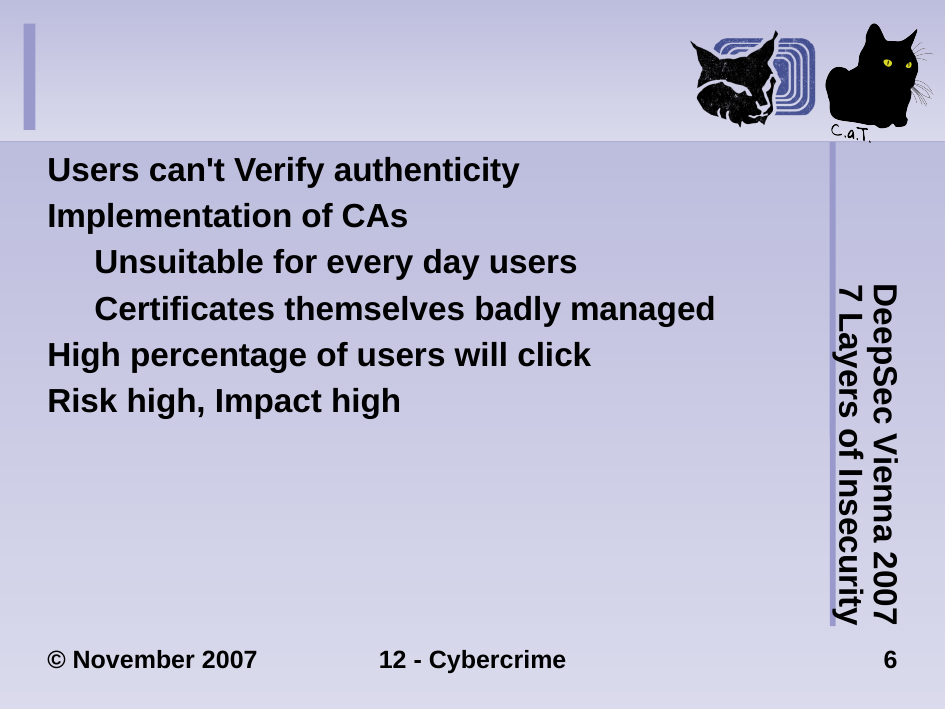

#
Users can't Verify authenticity
Implementation of CAs
Unsuitable for every day users
Certificates themselves badly managed
High percentage of users will click
Risk high, Impact high
© November 2007
12 - Cybercrime
6